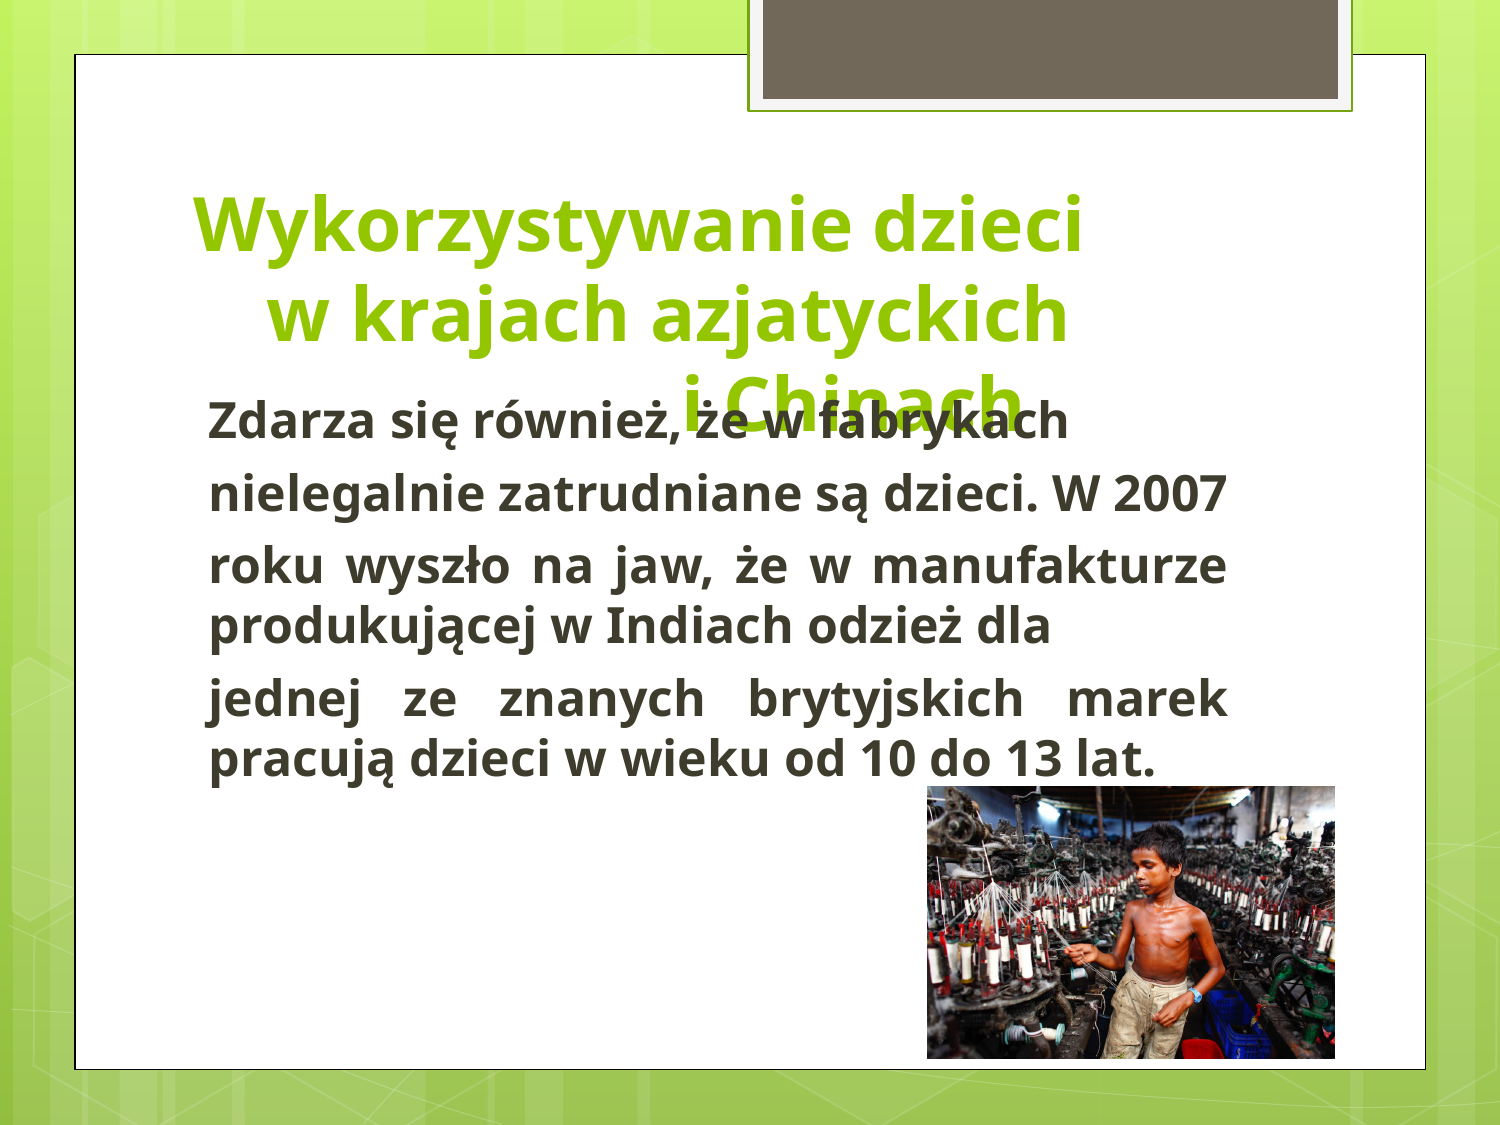

# Wykorzystywanie dzieci w krajach azjatyckich i Chinach
Zdarza się również, że w fabrykach
nielegalnie zatrudniane są dzieci. W 2007
roku wyszło na jaw, że w manufakturze produkującej w Indiach odzież dla
jednej ze znanych brytyjskich marek pracują dzieci w wieku od 10 do 13 lat.